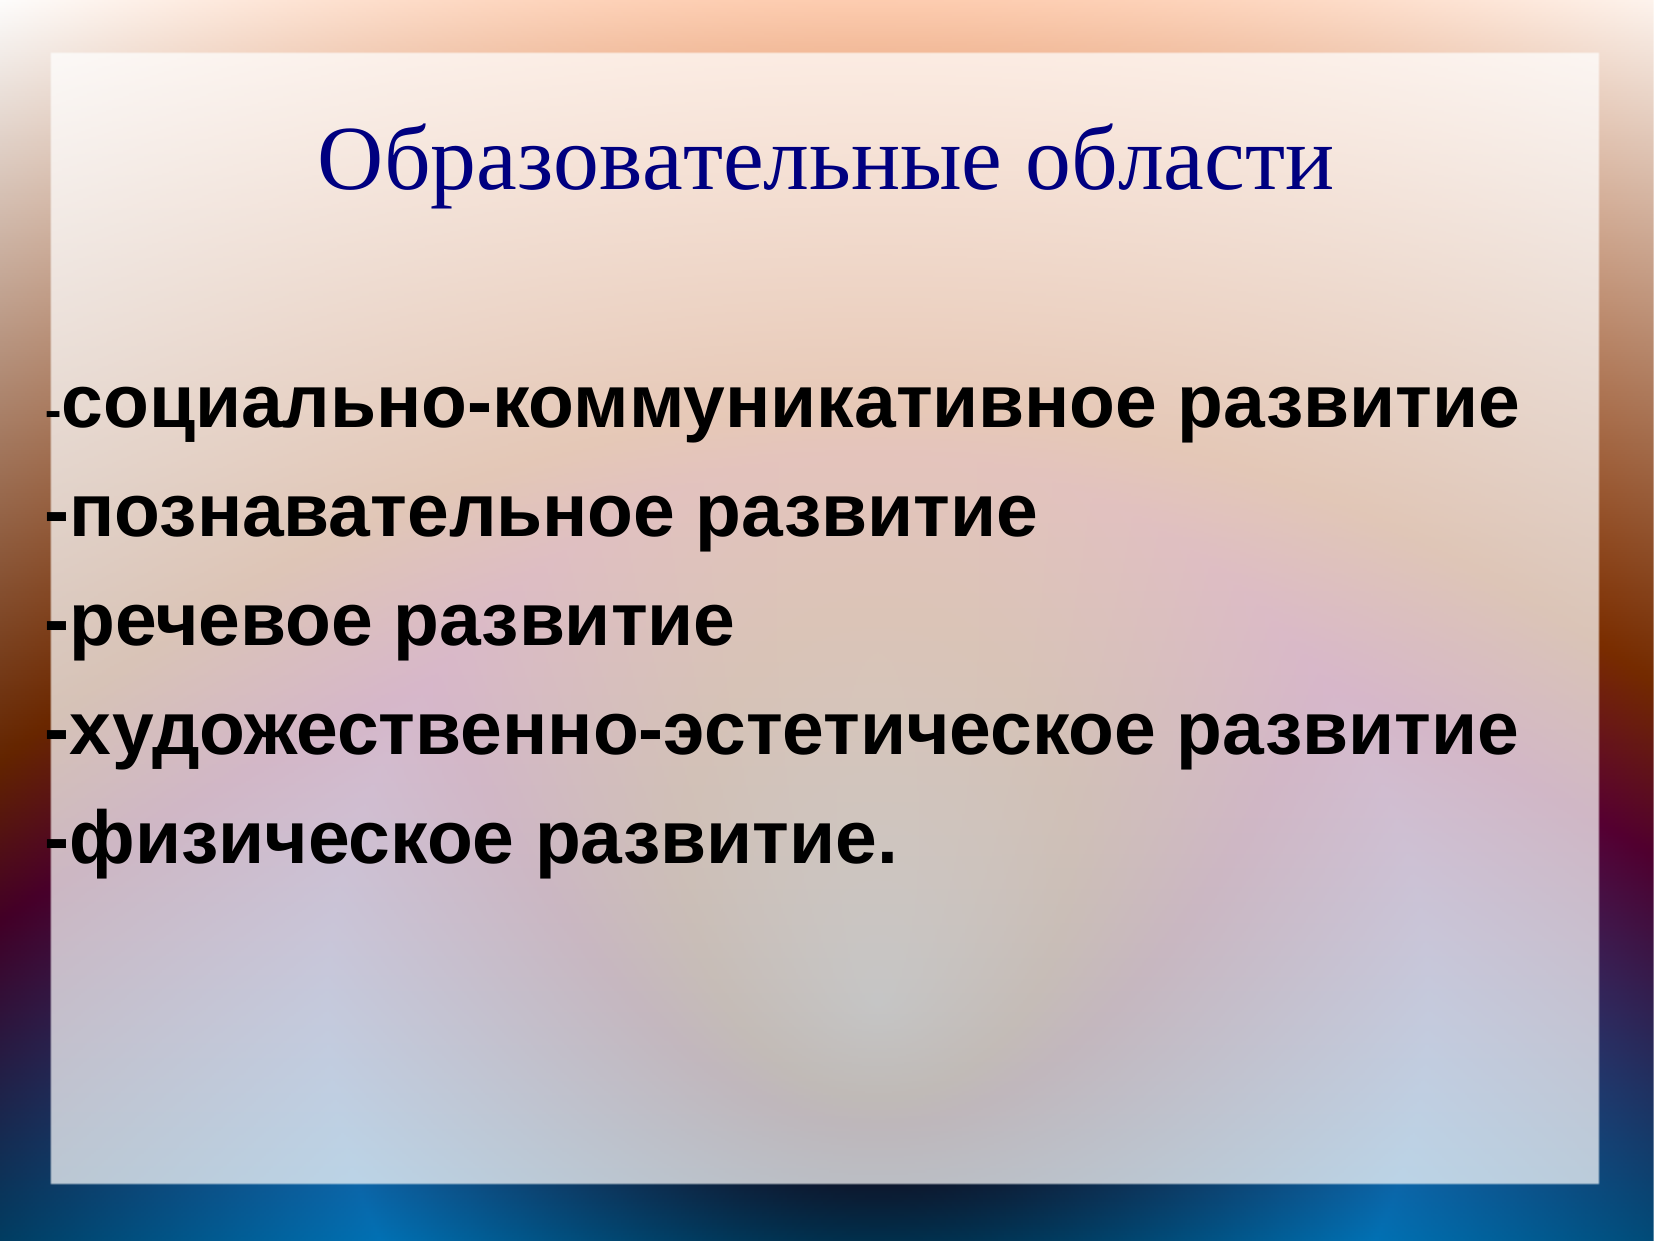

# Образовательные области
-социально-коммуникативное развитие
-познавательное развитие
-речевое развитие
-художественно-эстетическое развитие
-физическое развитие.